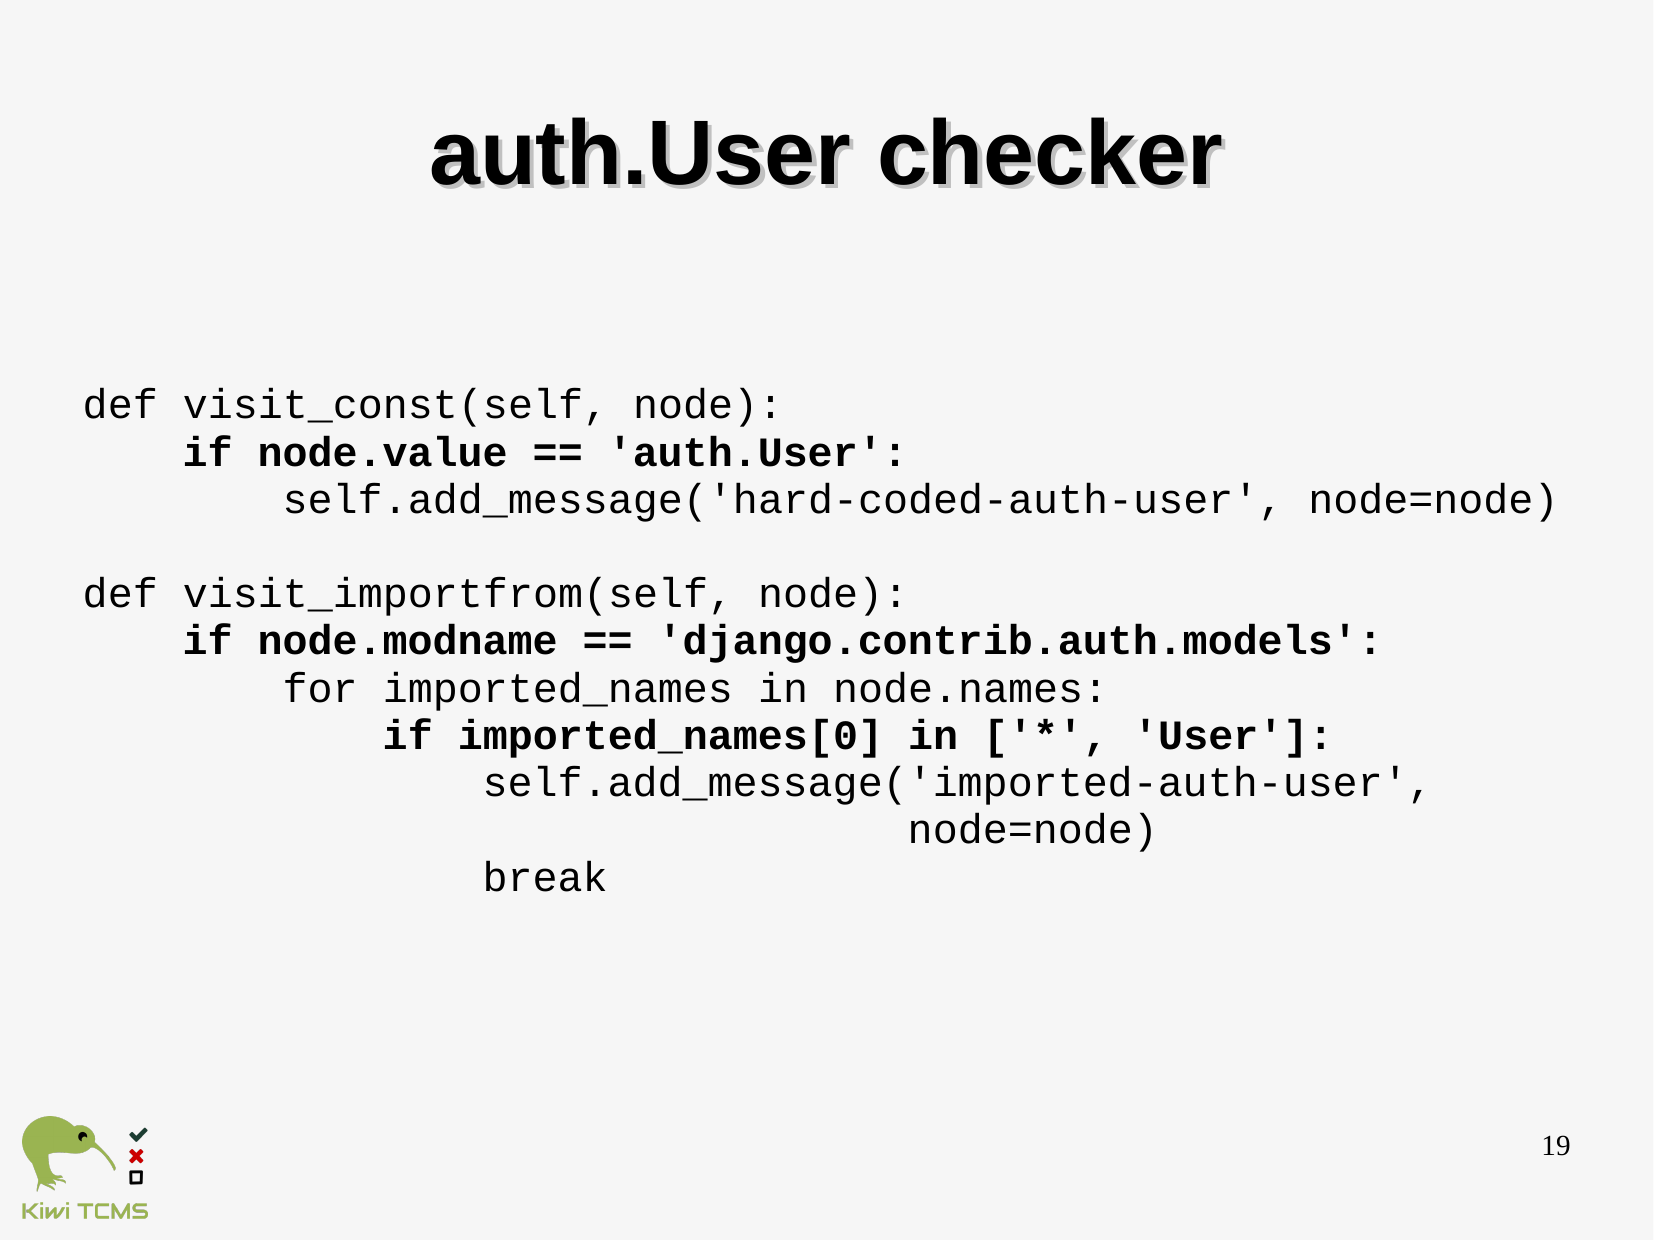

# auth.User checker
def visit_const(self, node):
 if node.value == 'auth.User':
 self.add_message('hard-coded-auth-user', node=node)
def visit_importfrom(self, node):
 if node.modname == 'django.contrib.auth.models':
 for imported_names in node.names:
 if imported_names[0] in ['*', 'User']:
 self.add_message('imported-auth-user',
 node=node)
 break
19